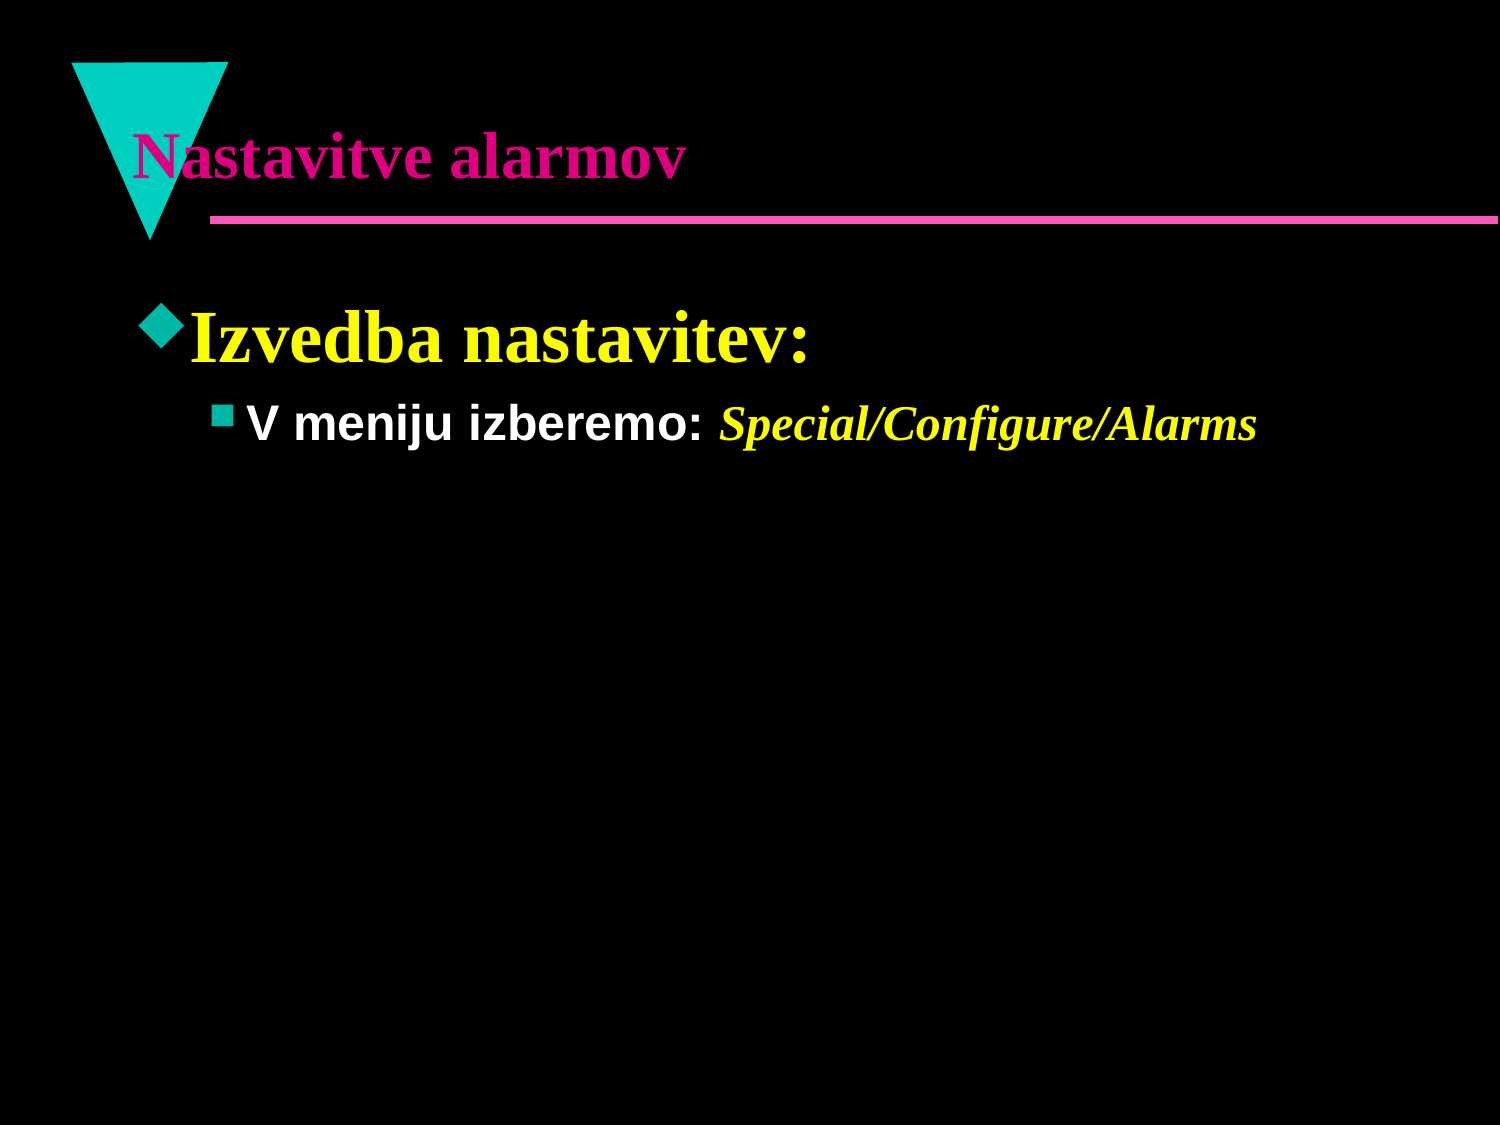

# Nastavitve alarmov
Izvedba nastavitev:
V meniju izberemo: Special/Configure/Alarms
RVP2
Alarmi in Dogodki
31